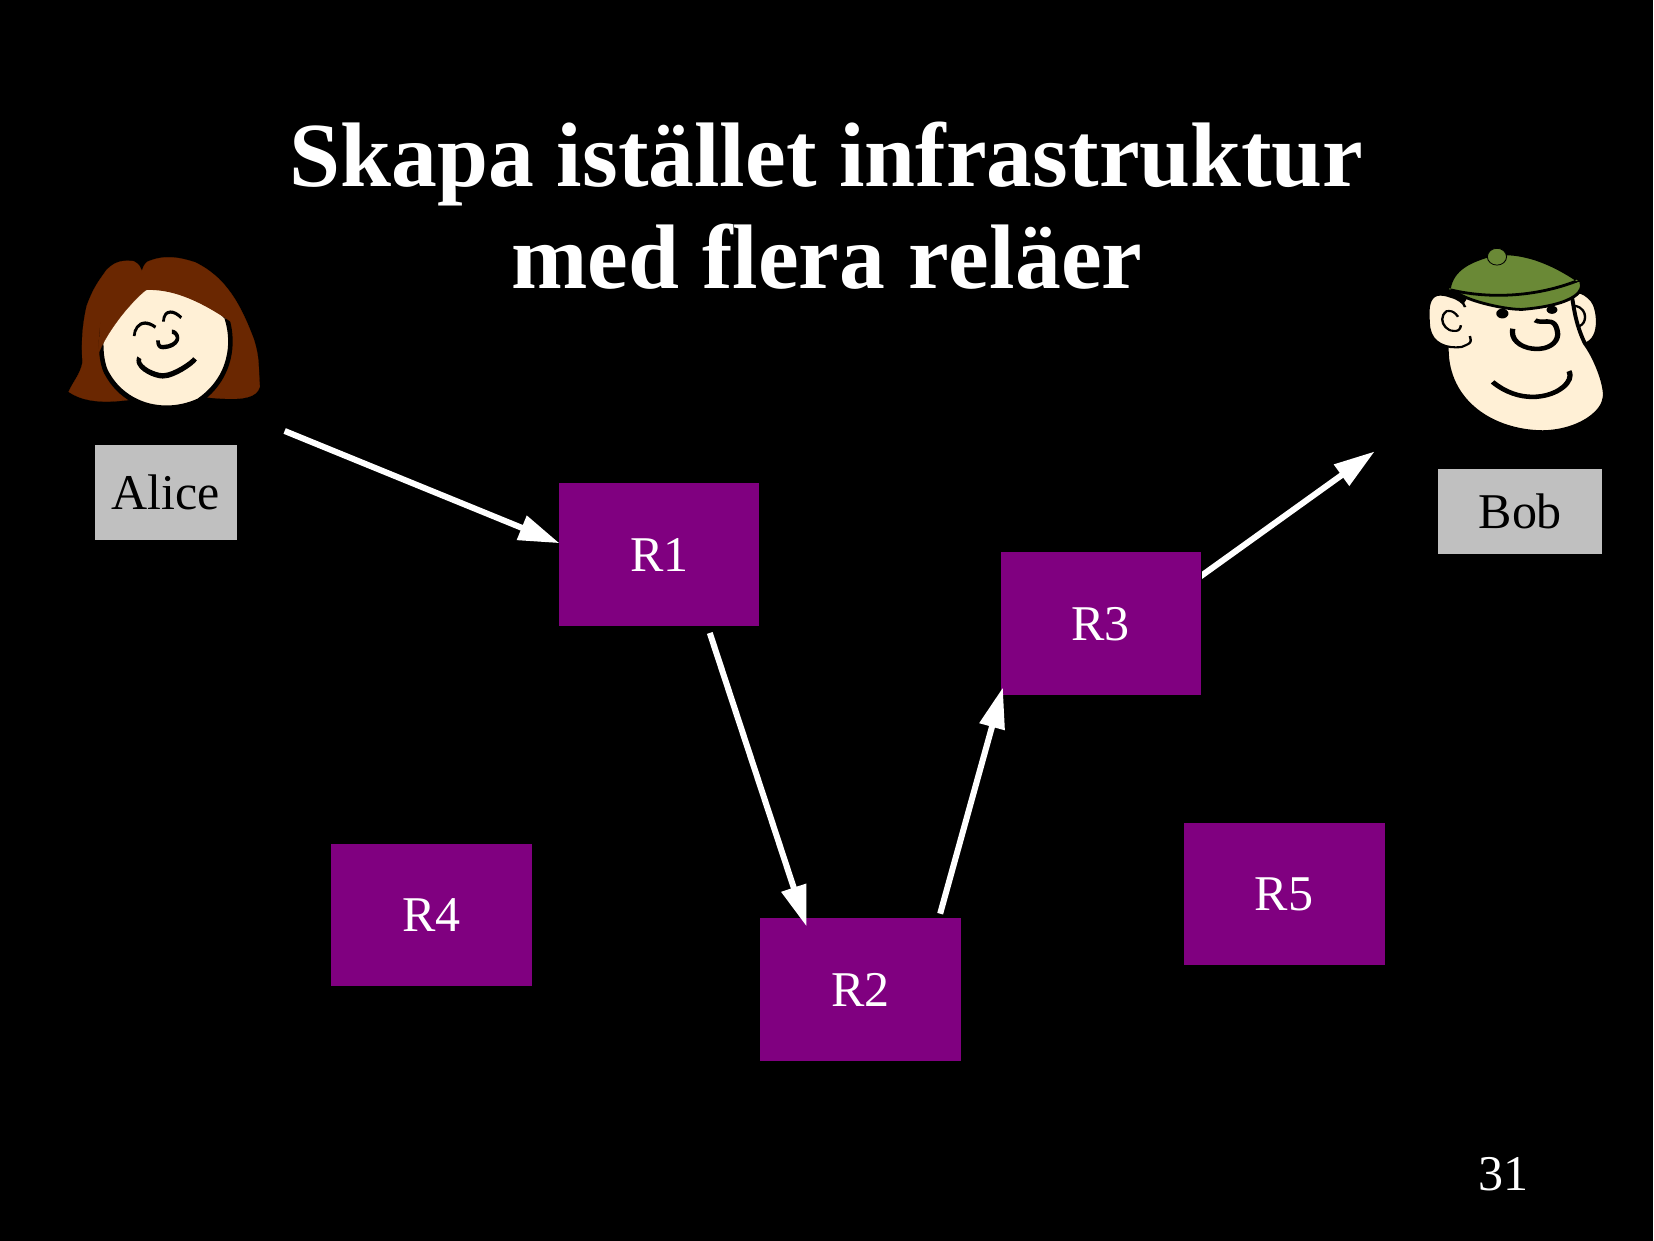

# Skapa istället infrastruktur med flera reläer
Alice
Bob
R1
R3
R5
R4
R2